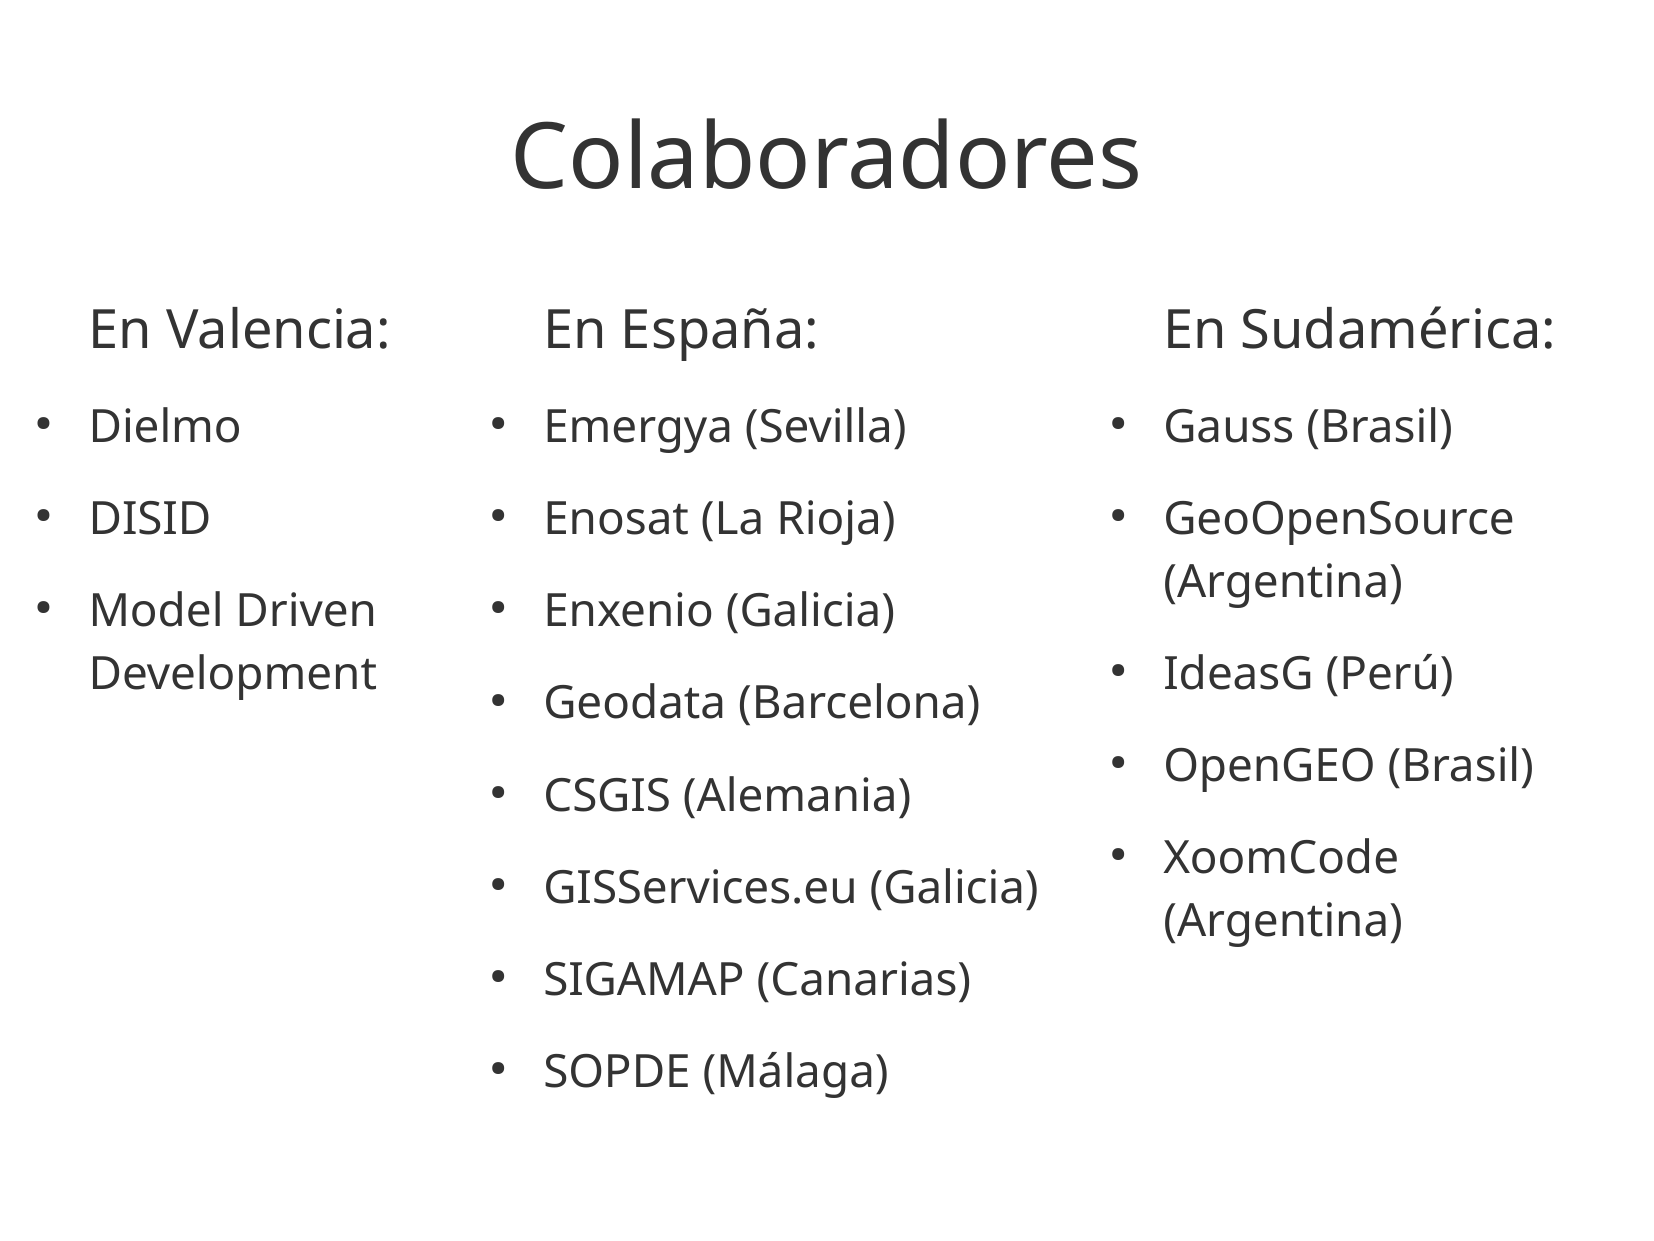

# Colaboradores
En Valencia:
Dielmo
DISID
Model Driven Development
En España:
Emergya (Sevilla)
Enosat (La Rioja)
Enxenio (Galicia)
Geodata (Barcelona)
CSGIS (Alemania)
GISServices.eu (Galicia)
SIGAMAP (Canarias)
SOPDE (Málaga)
En Sudamérica:
Gauss (Brasil)
GeoOpenSource (Argentina)
IdeasG (Perú)
OpenGEO (Brasil)
XoomCode (Argentina)